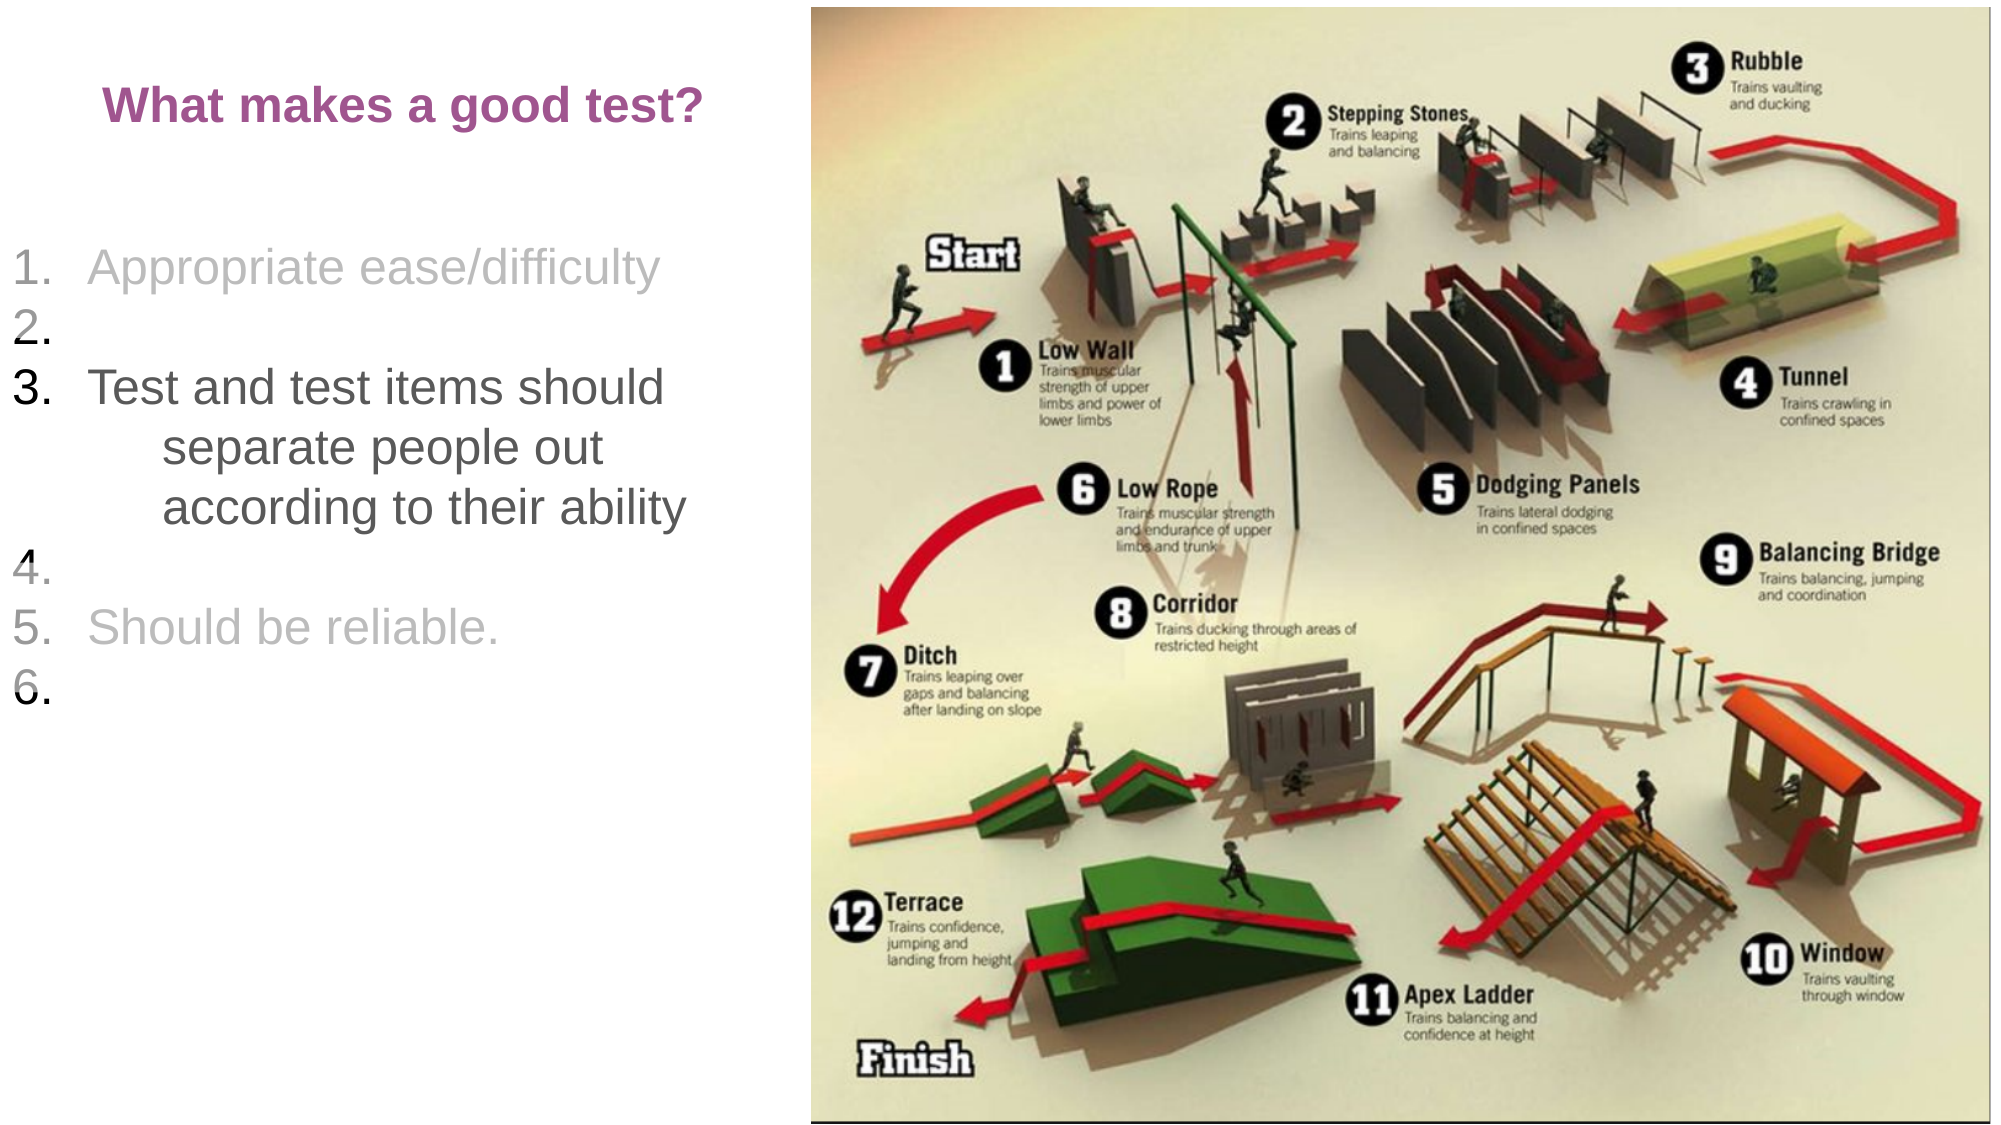

# What makes a good test?
Appropriate ease/difficulty
Test and test items should separate people out according to their ability
Should be reliable.